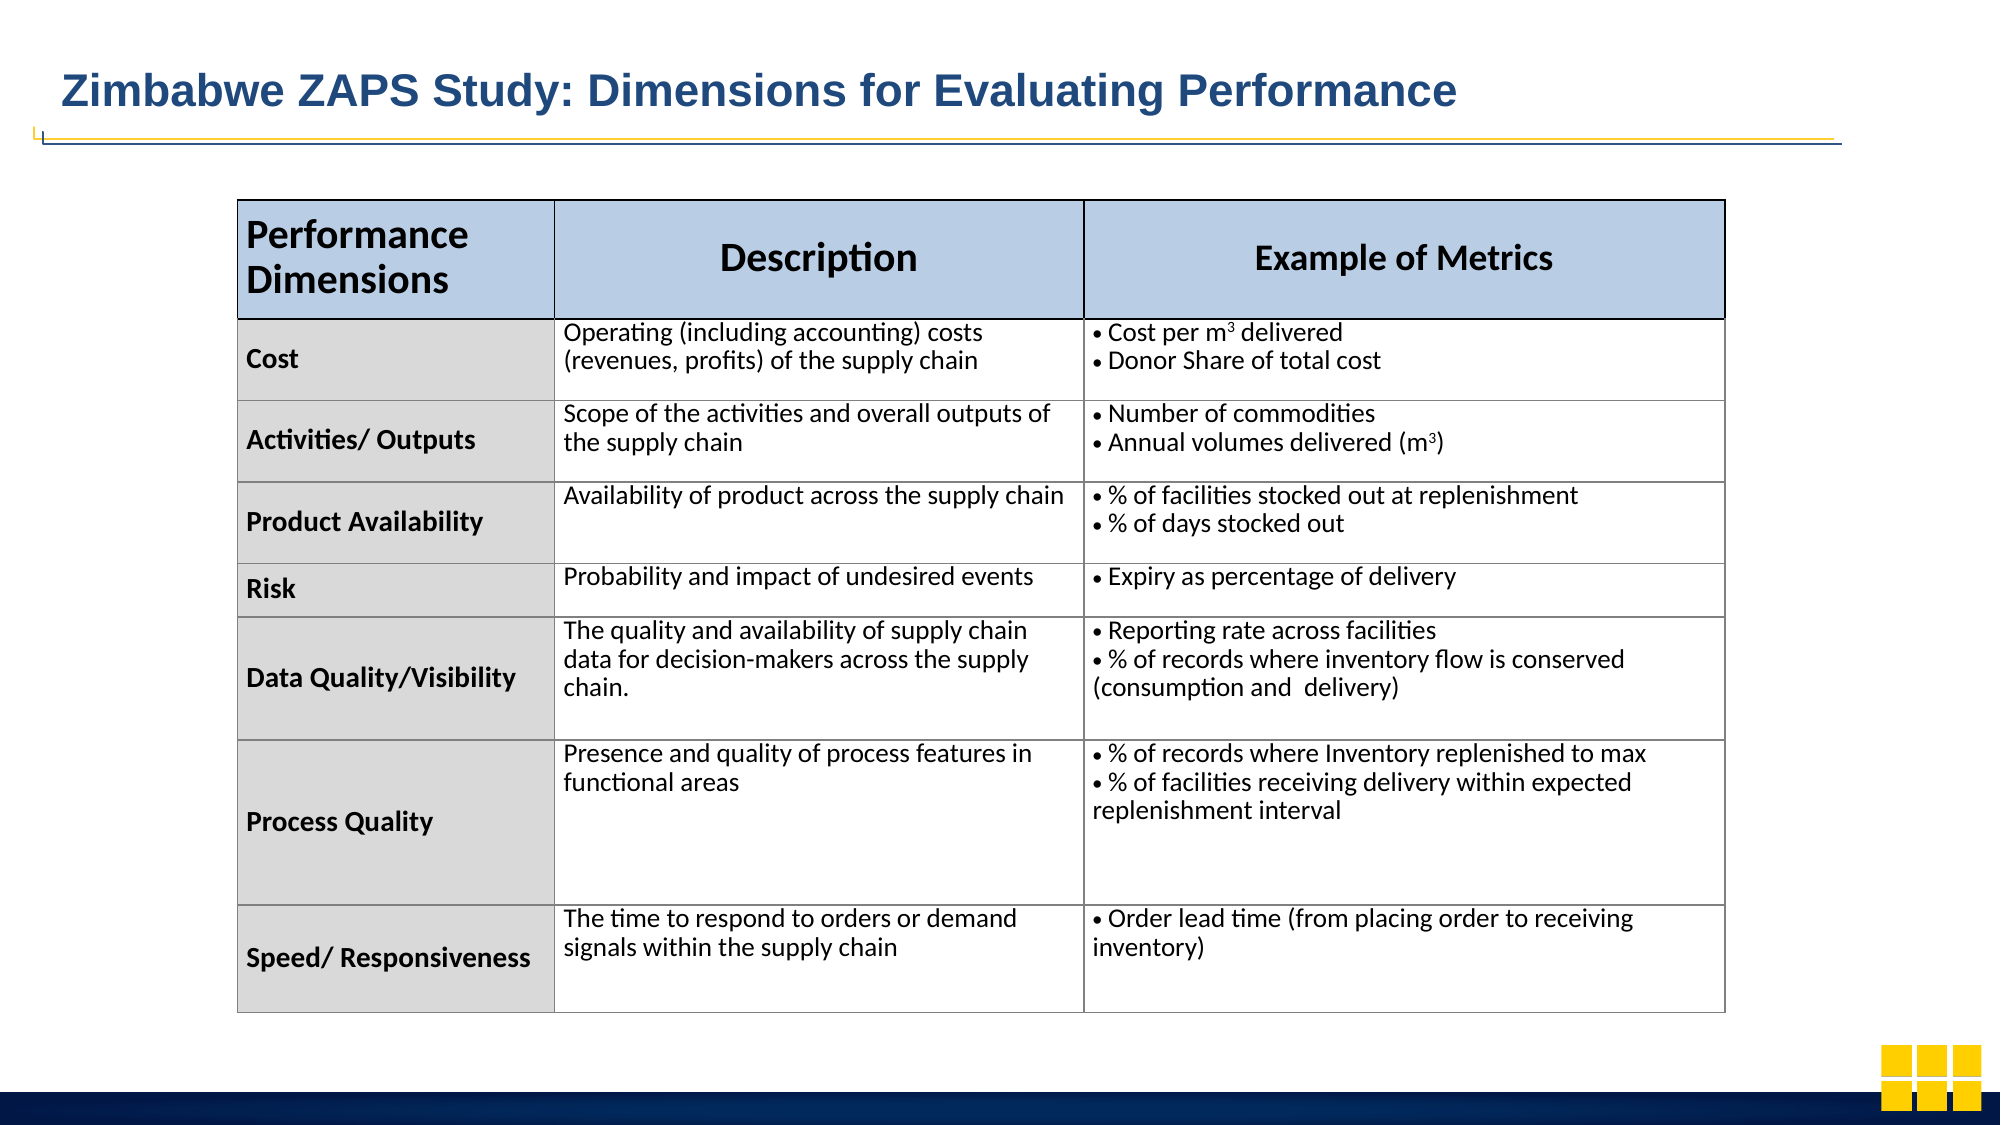

# Zimbabwe ZAPS Study: Dimensions for Evaluating Performance
| Performance Dimensions | Description | Example of Metrics |
| --- | --- | --- |
| Cost | Operating (including accounting) costs (revenues, profits) of the supply chain | Cost per m3 delivered Donor Share of total cost |
| Activities/ Outputs | Scope of the activities and overall outputs of the supply chain | Number of commodities Annual volumes delivered (m3) |
| Product Availability | Availability of product across the supply chain | % of facilities stocked out at replenishment % of days stocked out |
| Risk | Probability and impact of undesired events | Expiry as percentage of delivery |
| Data Quality/Visibility | The quality and availability of supply chain data for decision-makers across the supply chain. | Reporting rate across facilities % of records where inventory flow is conserved (consumption and delivery) |
| Process Quality | Presence and quality of process features in functional areas | % of records where Inventory replenished to max % of facilities receiving delivery within expected replenishment interval |
| Speed/ Responsiveness | The time to respond to orders or demand signals within the supply chain | Order lead time (from placing order to receiving inventory) |